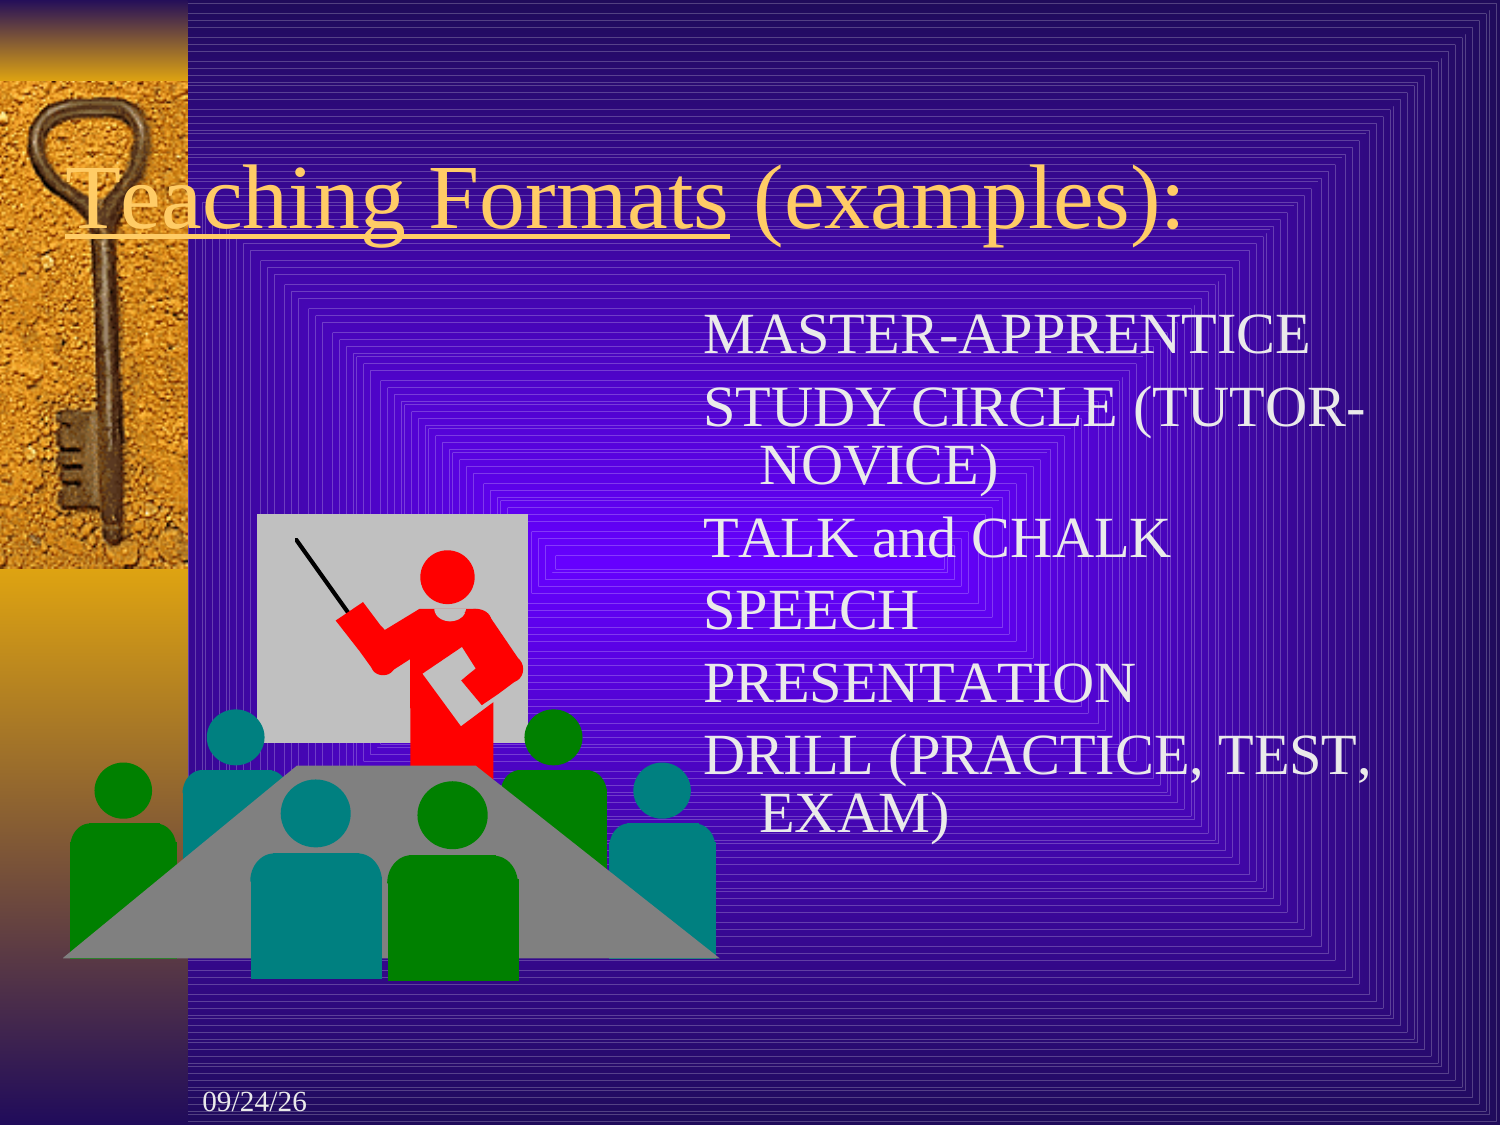

# Teaching Formats (examples):
MASTER-APPRENTICE
STUDY CIRCLE (TUTOR-NOVICE)
TALK and CHALK
SPEECH
PRESENTATION
DRILL (PRACTICE, TEST, EXAM)